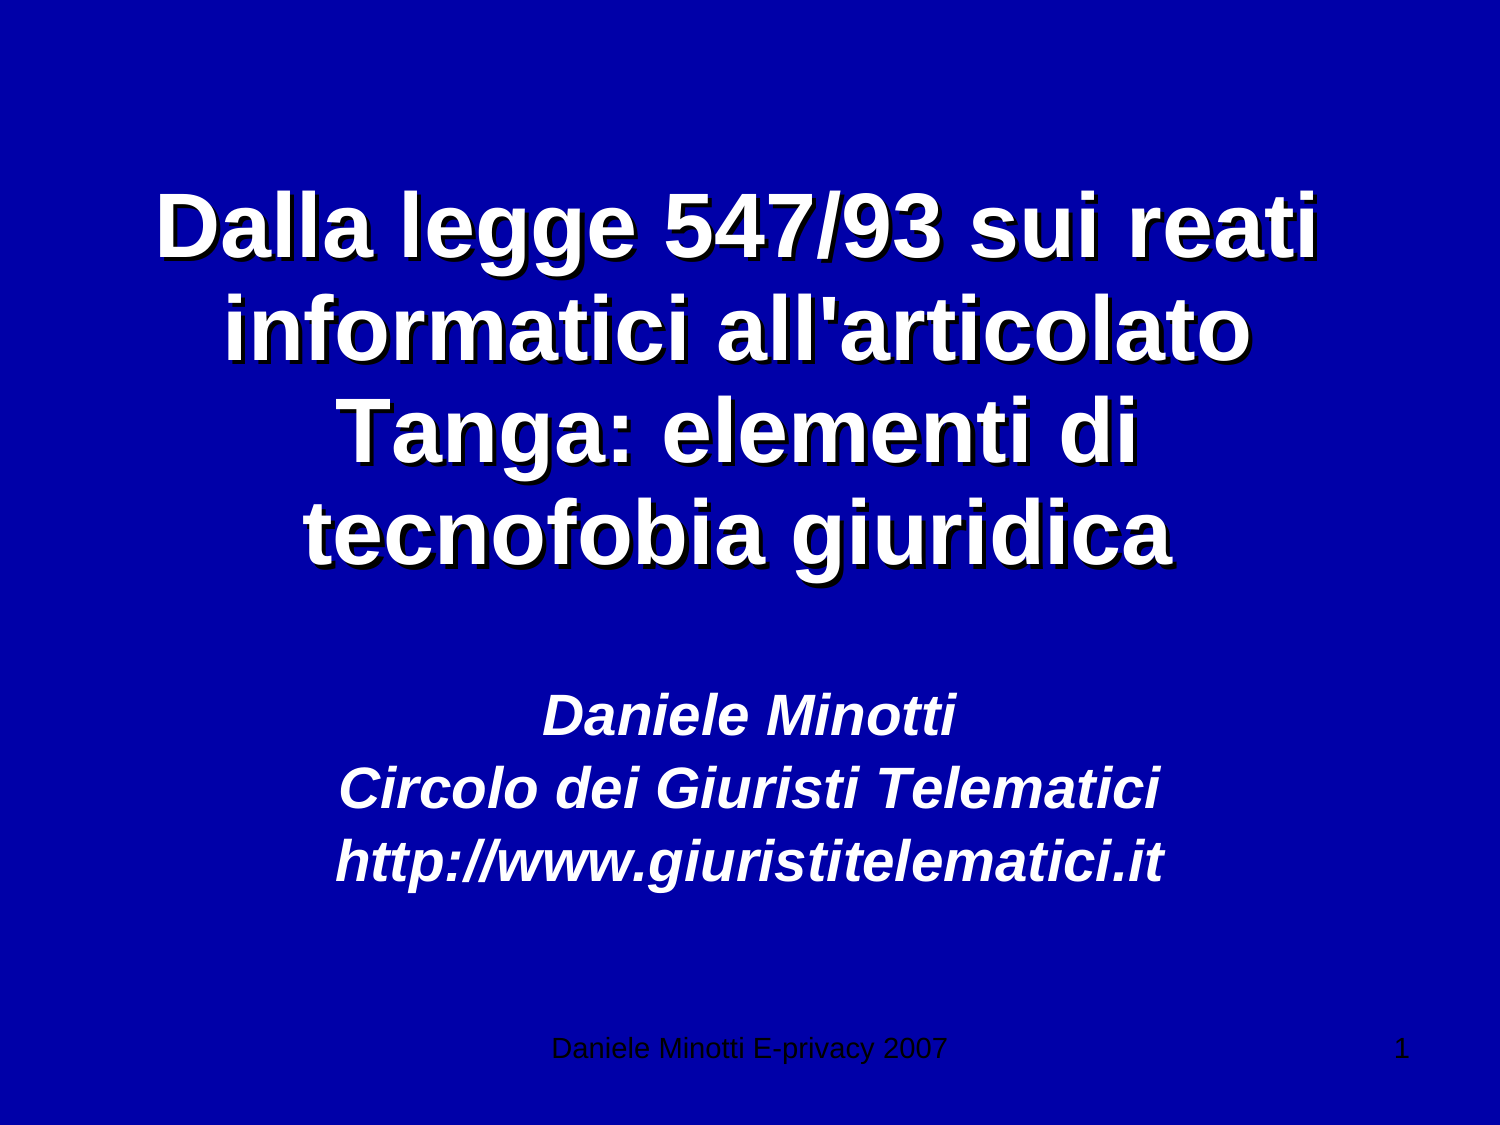

# Dalla legge 547/93 sui reati informatici all'articolato Tanga: elementi di tecnofobia giuridica
Daniele Minotti
Circolo dei Giuristi Telematici
http://www.giuristitelematici.it
Daniele Minotti E-privacy 2007
1